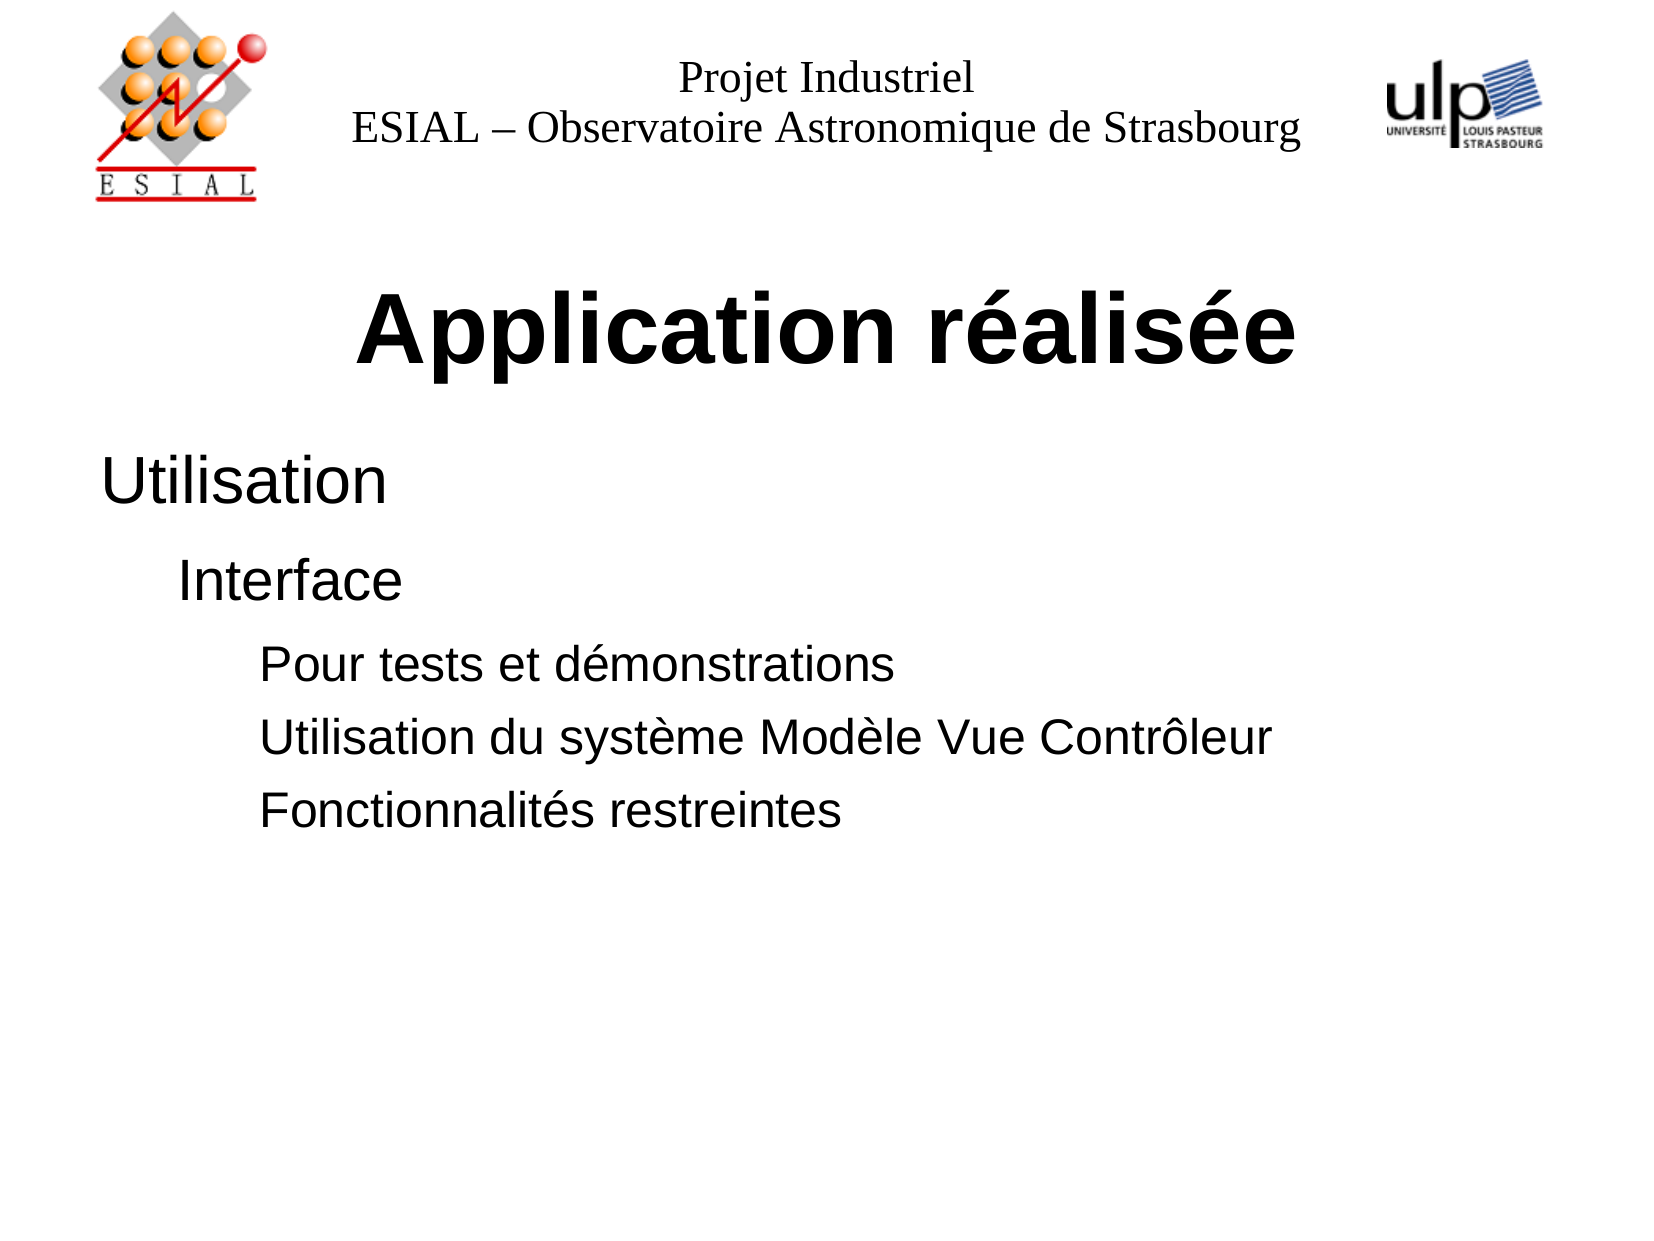

# Projet Industriel ESIAL – Observatoire Astronomique de Strasbourg
Application réalisée
Utilisation
Interface
Pour tests et démonstrations
Utilisation du système Modèle Vue Contrôleur
Fonctionnalités restreintes